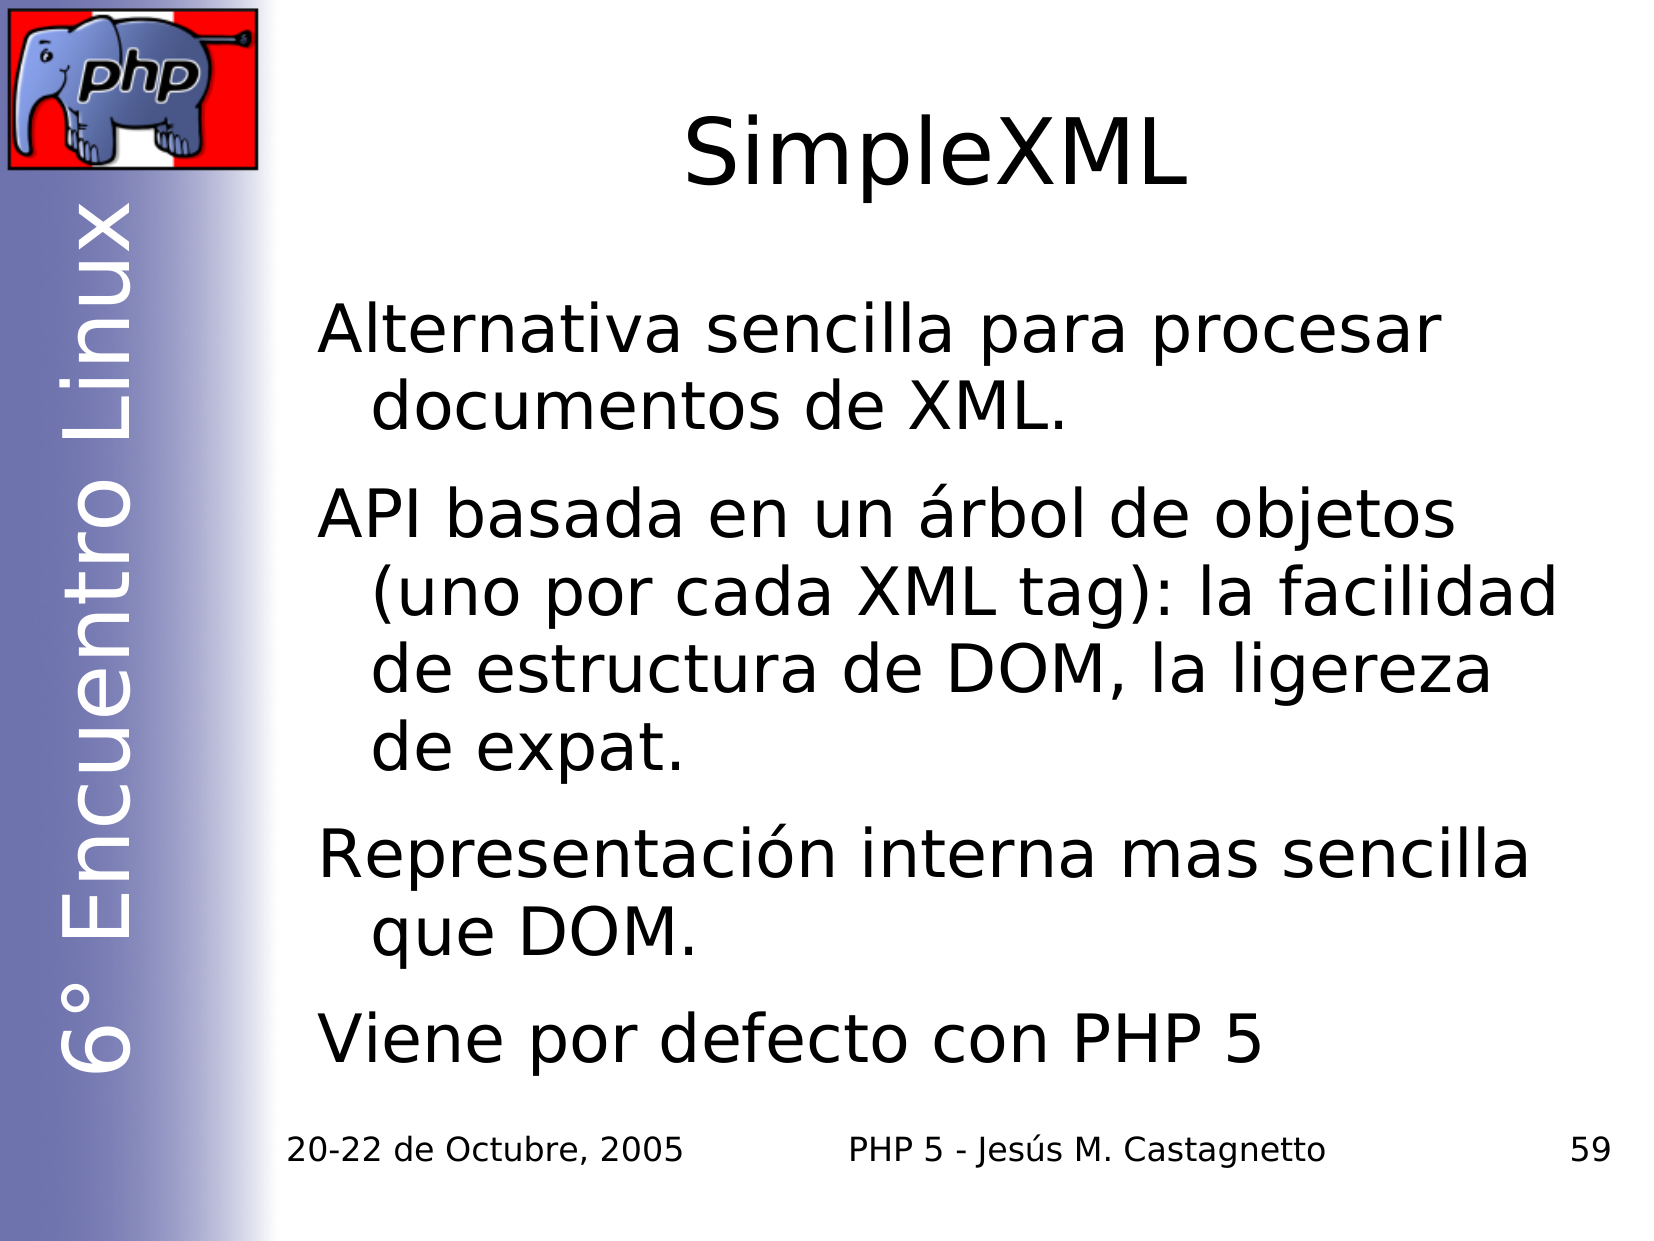

# SimpleXML
Alternativa sencilla para procesar documentos de XML.
API basada en un árbol de objetos (uno por cada XML tag): la facilidad de estructura de DOM, la ligereza de expat.
Representación interna mas sencilla que DOM.
Viene por defecto con PHP 5
20-22 de Octubre, 2005
PHP 5 - Jesús M. Castagnetto
59